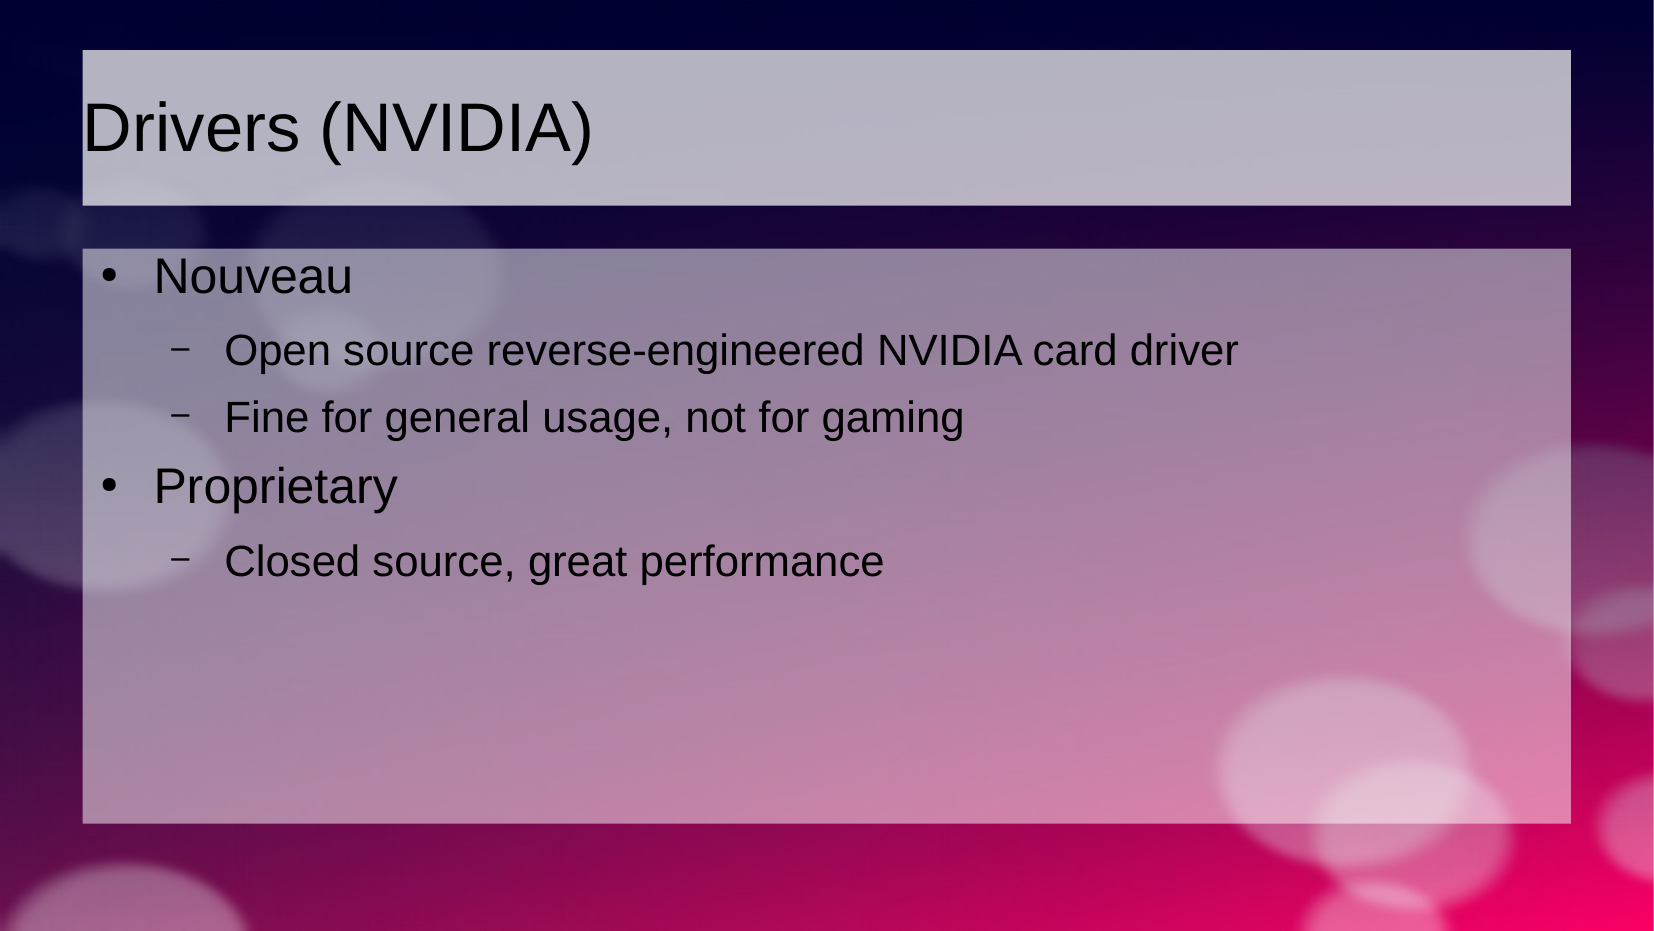

# Drivers (NVIDIA)
Nouveau
Open source reverse-engineered NVIDIA card driver
Fine for general usage, not for gaming
Proprietary
Closed source, great performance